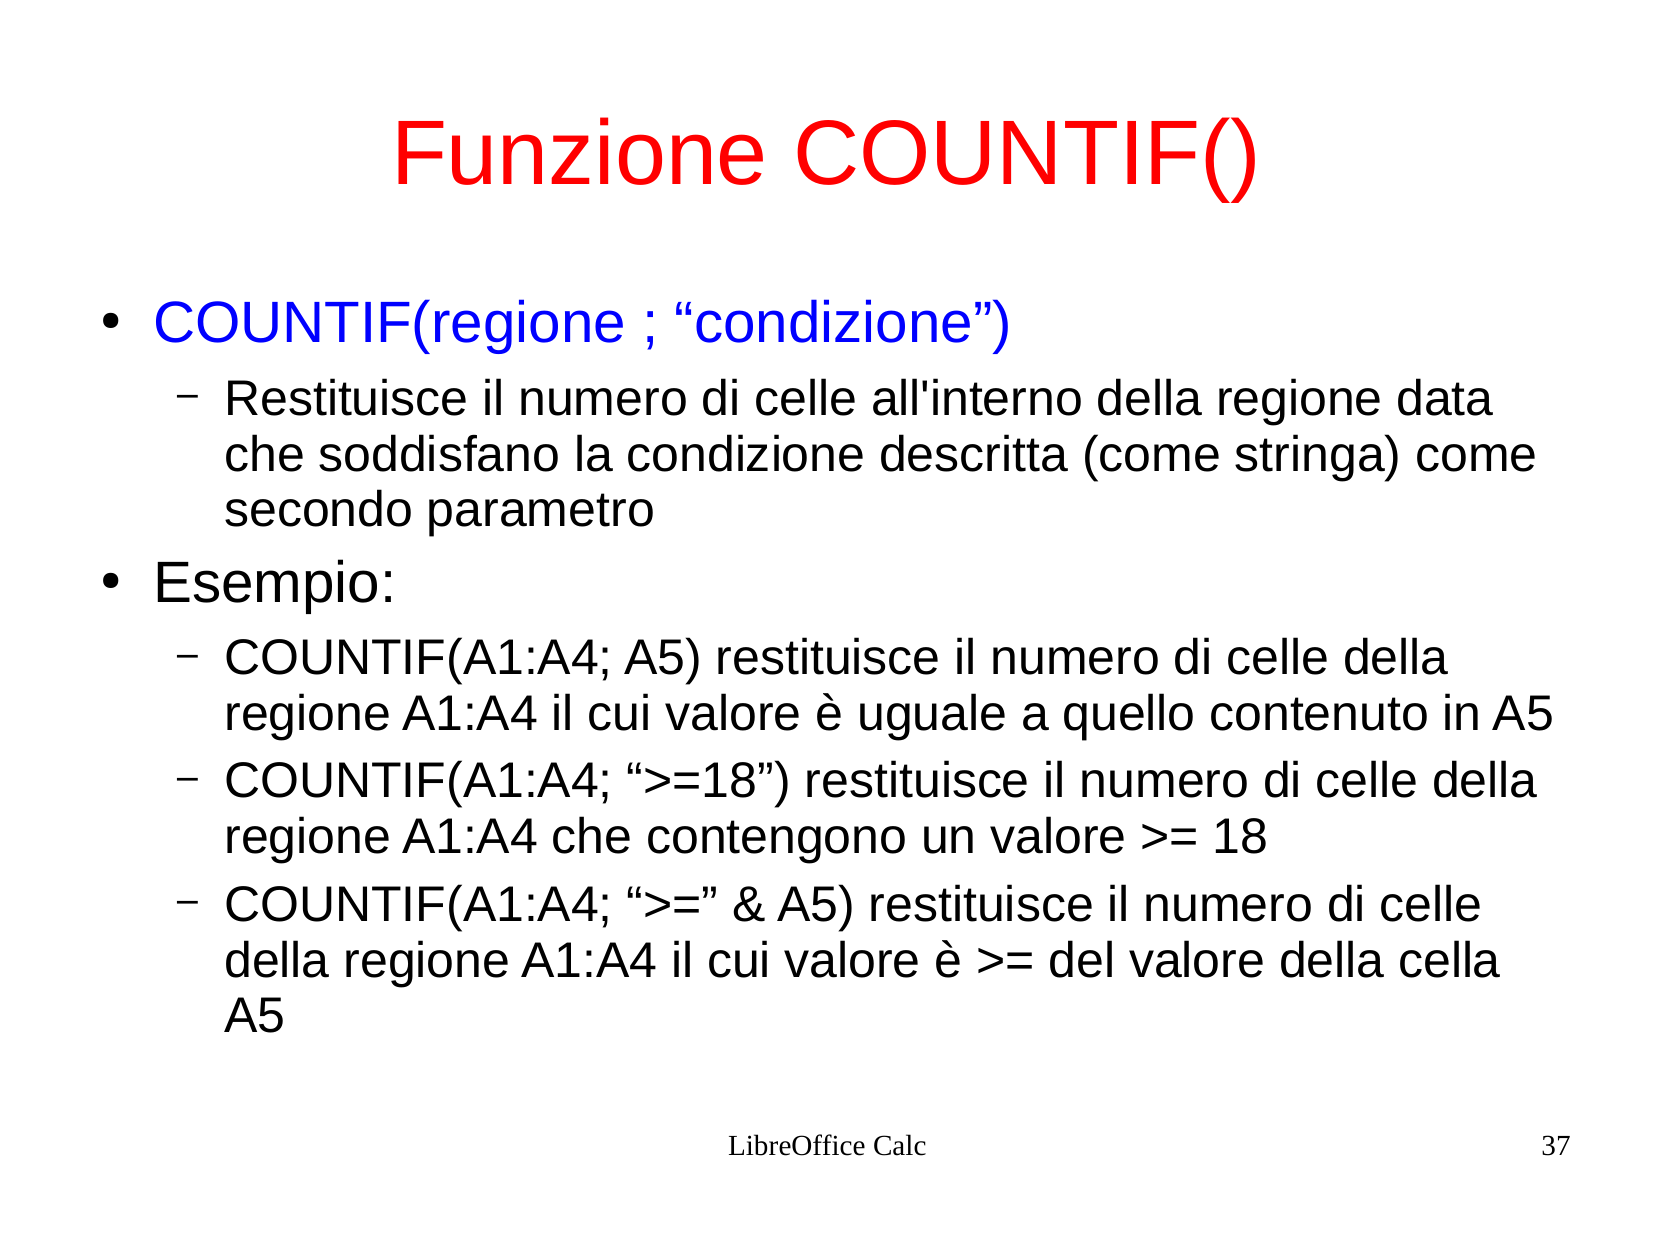

# Funzione COUNTIF()
COUNTIF(regione ; “condizione”)
Restituisce il numero di celle all'interno della regione data che soddisfano la condizione descritta (come stringa) come secondo parametro
Esempio:
COUNTIF(A1:A4; A5) restituisce il numero di celle della regione A1:A4 il cui valore è uguale a quello contenuto in A5
COUNTIF(A1:A4; “>=18”) restituisce il numero di celle della regione A1:A4 che contengono un valore >= 18
COUNTIF(A1:A4; “>=” & A5) restituisce il numero di celle della regione A1:A4 il cui valore è >= del valore della cella A5
LibreOffice Calc
37